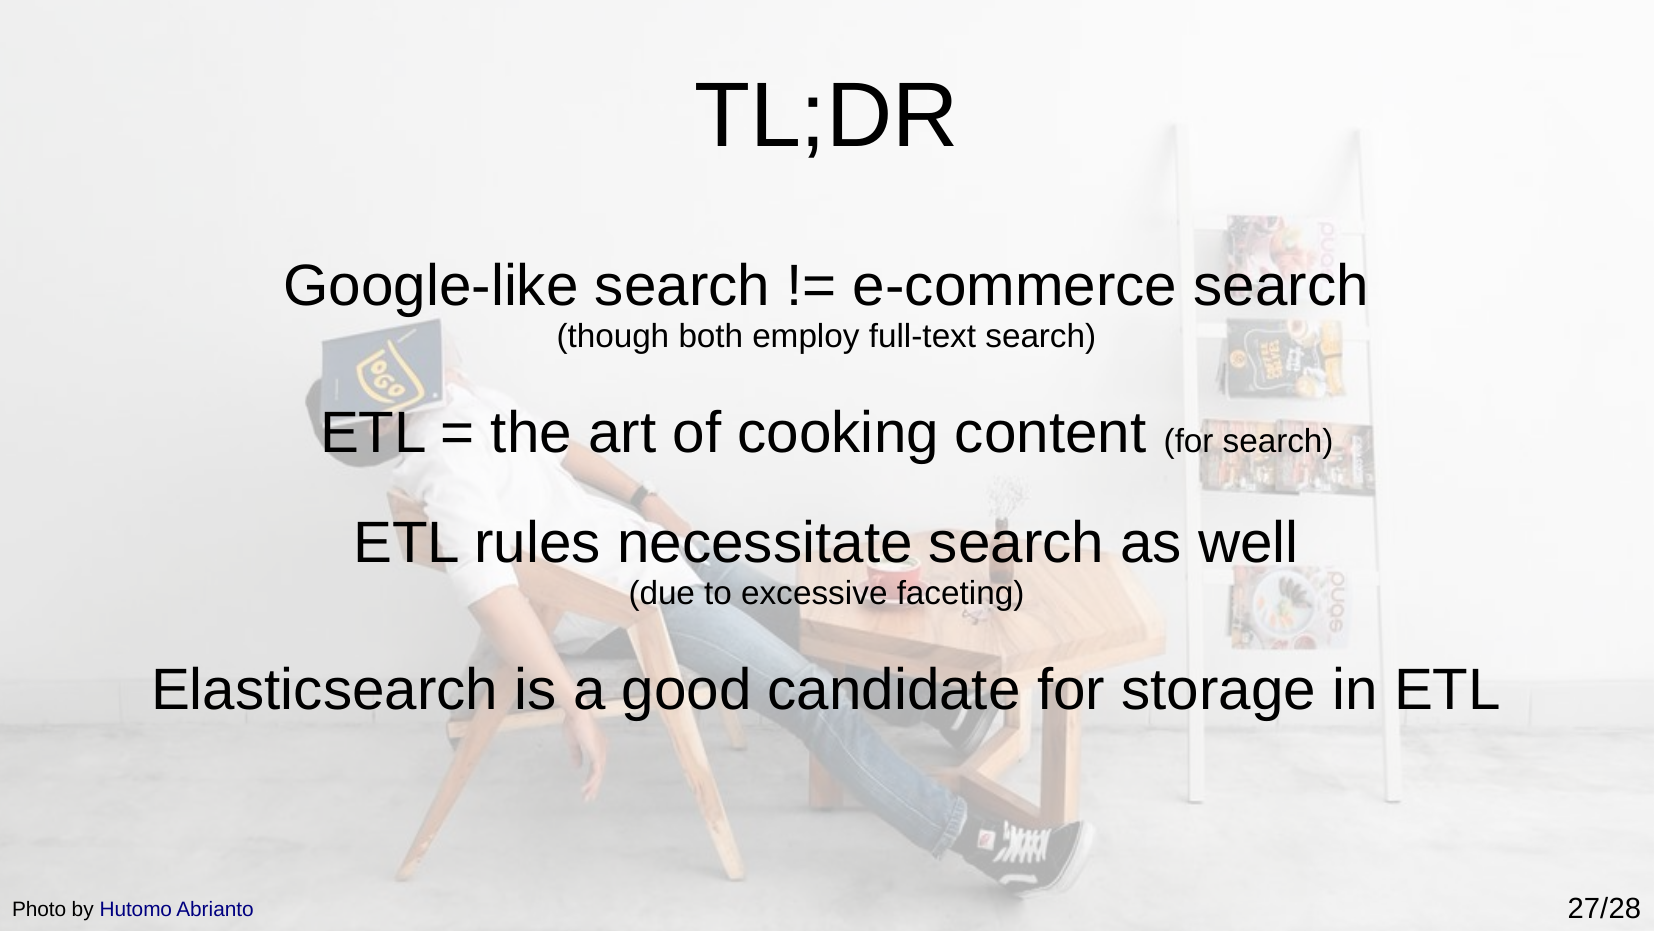

# TL;DR
Google-like search != e-commerce search
(though both employ full-text search)
ETL = the art of cooking content (for search)
ETL rules necessitate search as well
(due to excessive faceting)
Elasticsearch is a good candidate for storage in ETL
Photo by Hutomo Abrianto